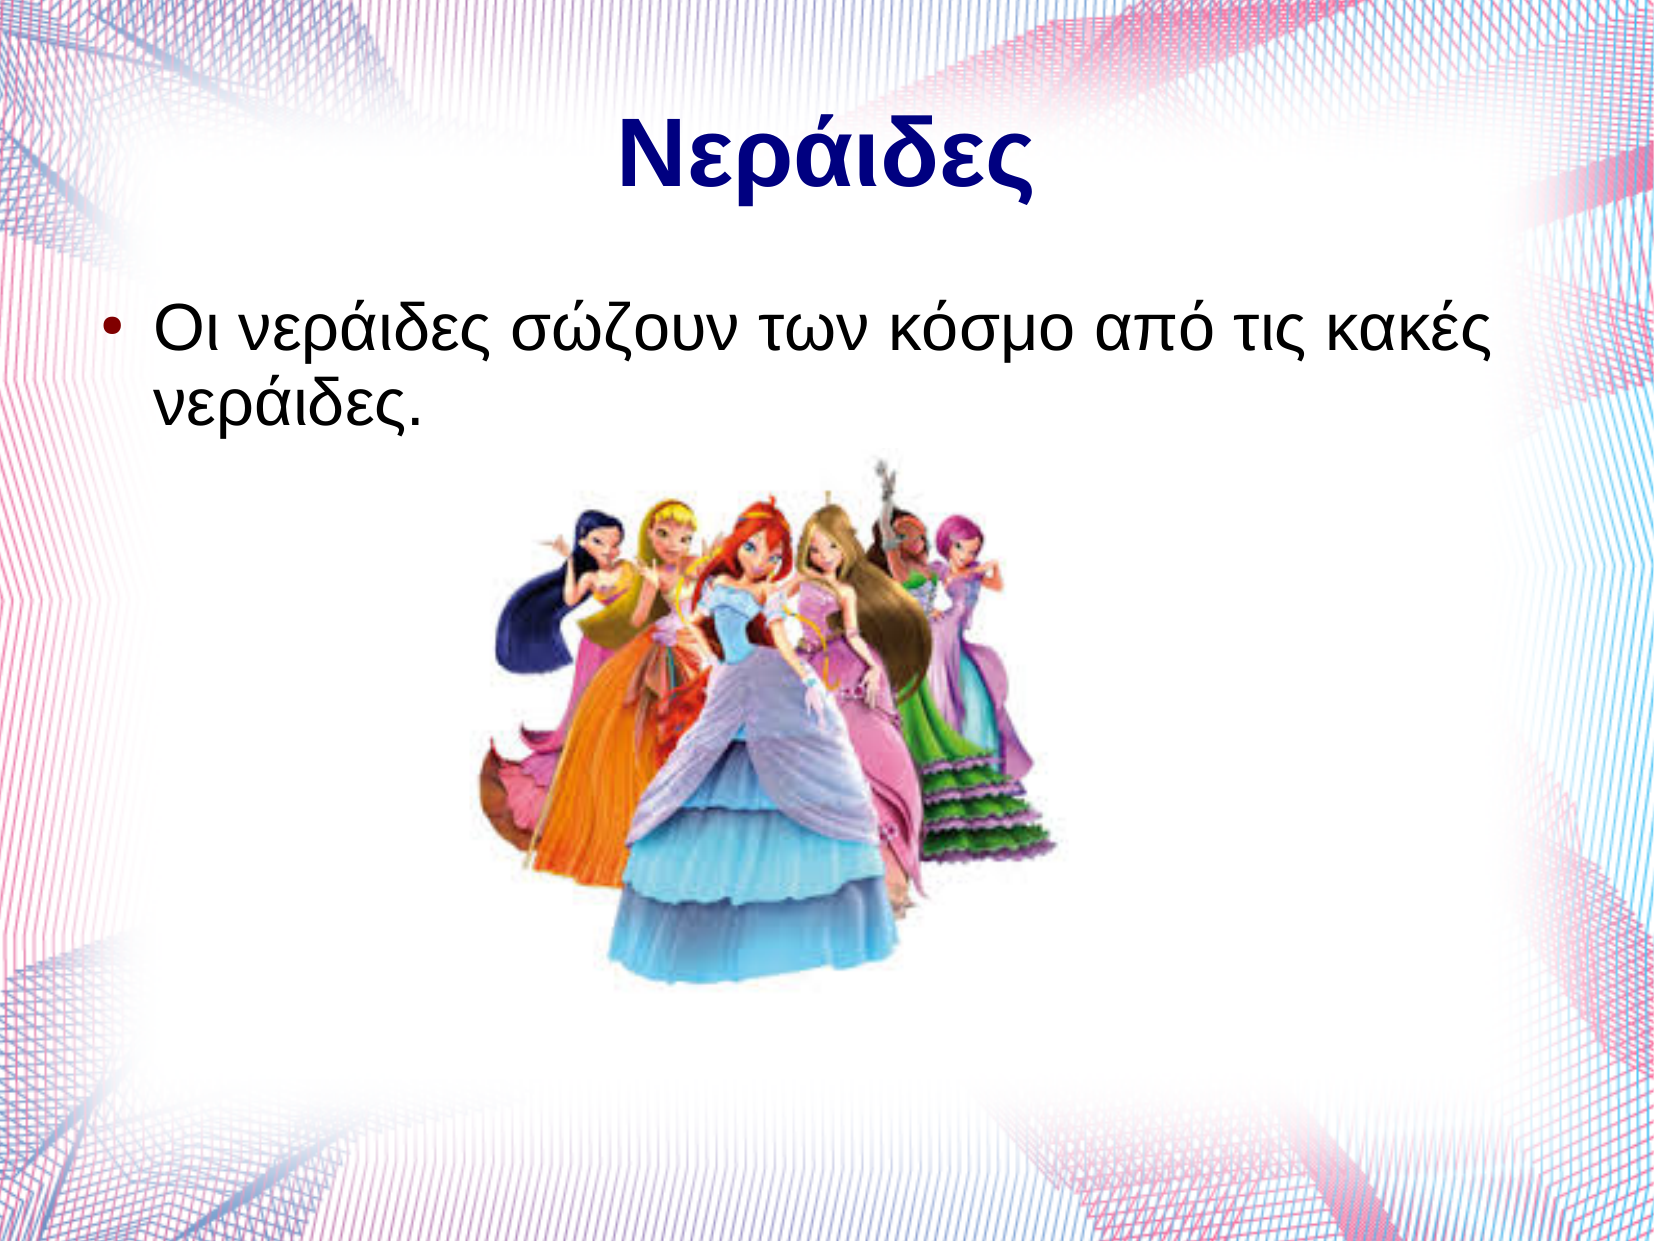

# Νεράιδες
Οι νεράιδες σώζουν των κόσμο από τις κακές νεράιδες.